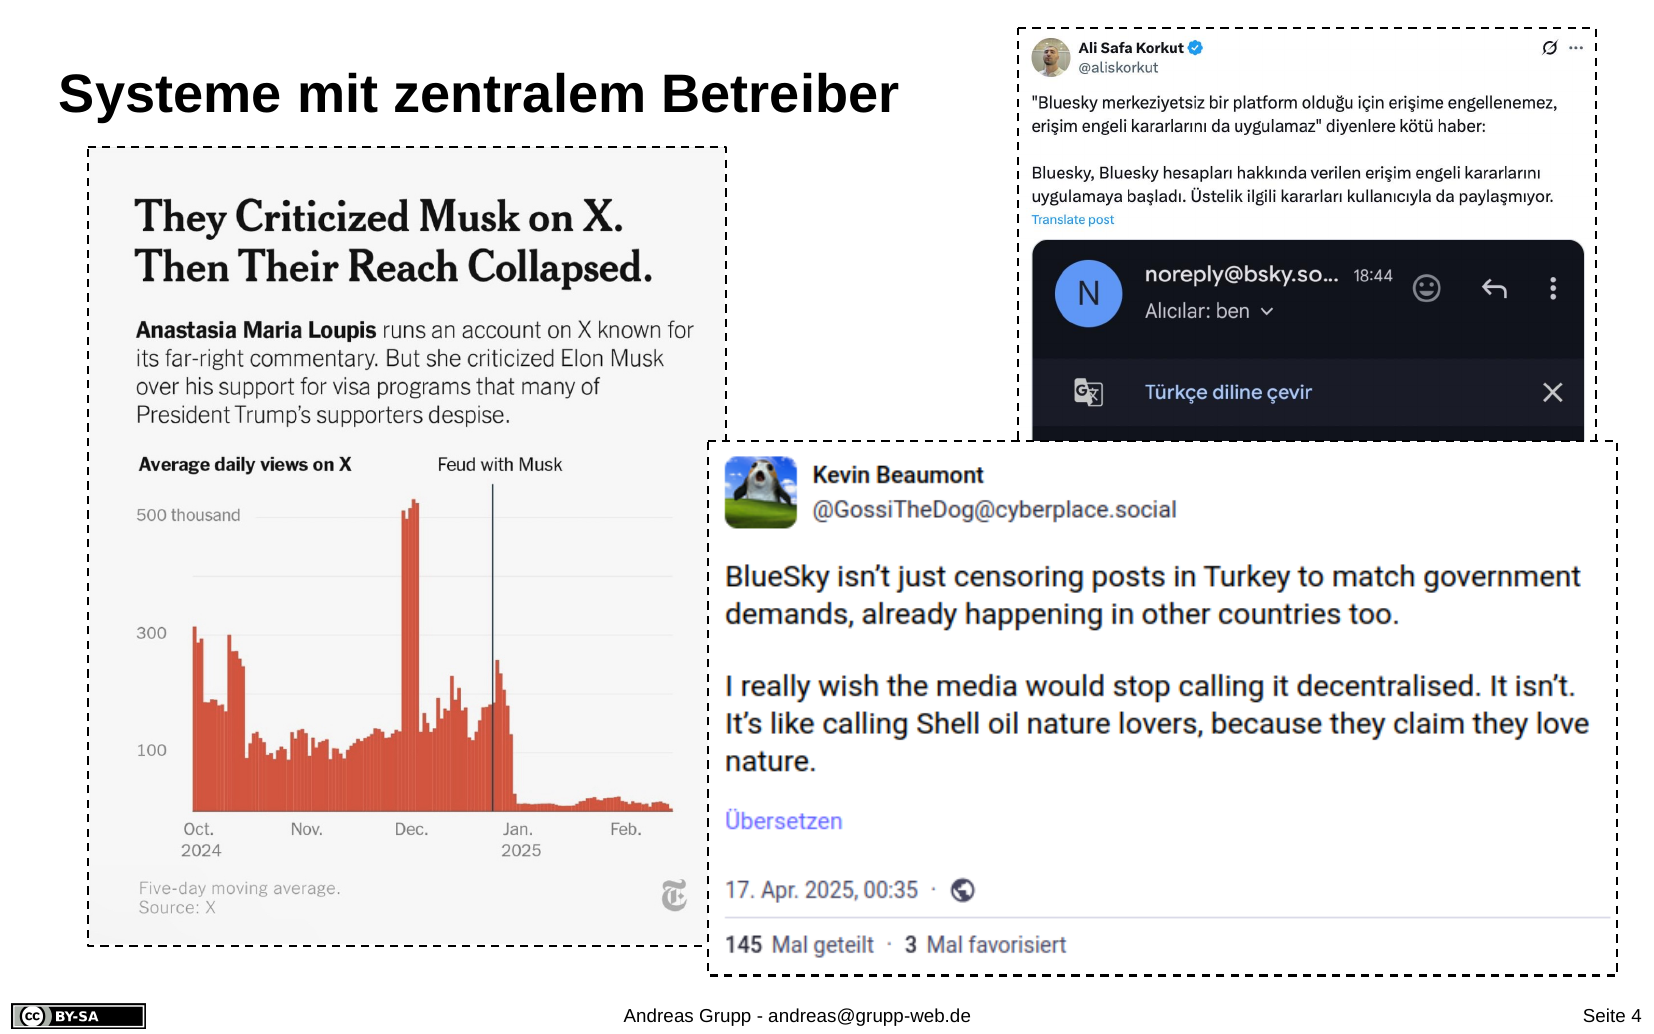

# Systeme mit zentralem Betreiber
Andreas Grupp - andreas@grupp-web.de
4